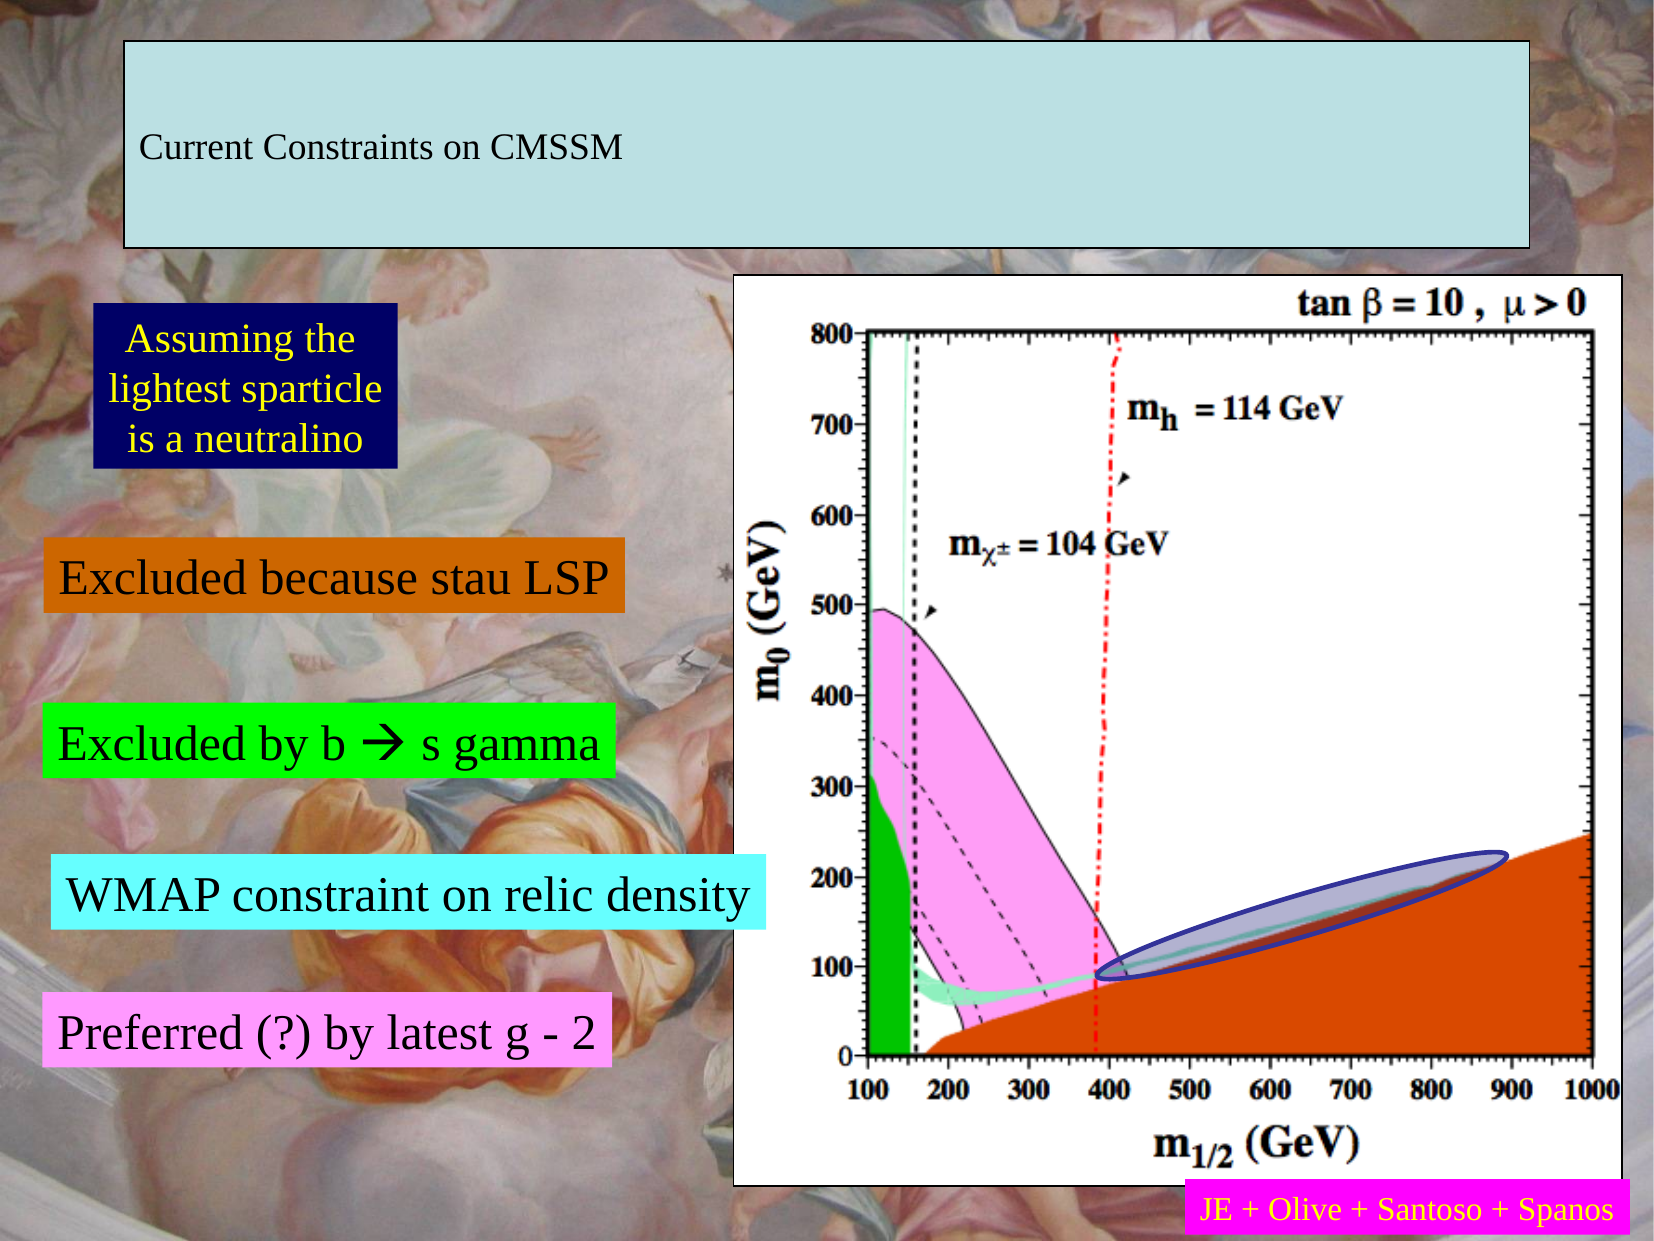

# Current Constraints on CMSSM
Assuming the
lightest sparticle
is a neutralino
Excluded because stau LSP
Excluded by b  s gamma
WMAP constraint on relic density
Preferred (?) by latest g - 2
JE + Olive + Santoso + Spanos